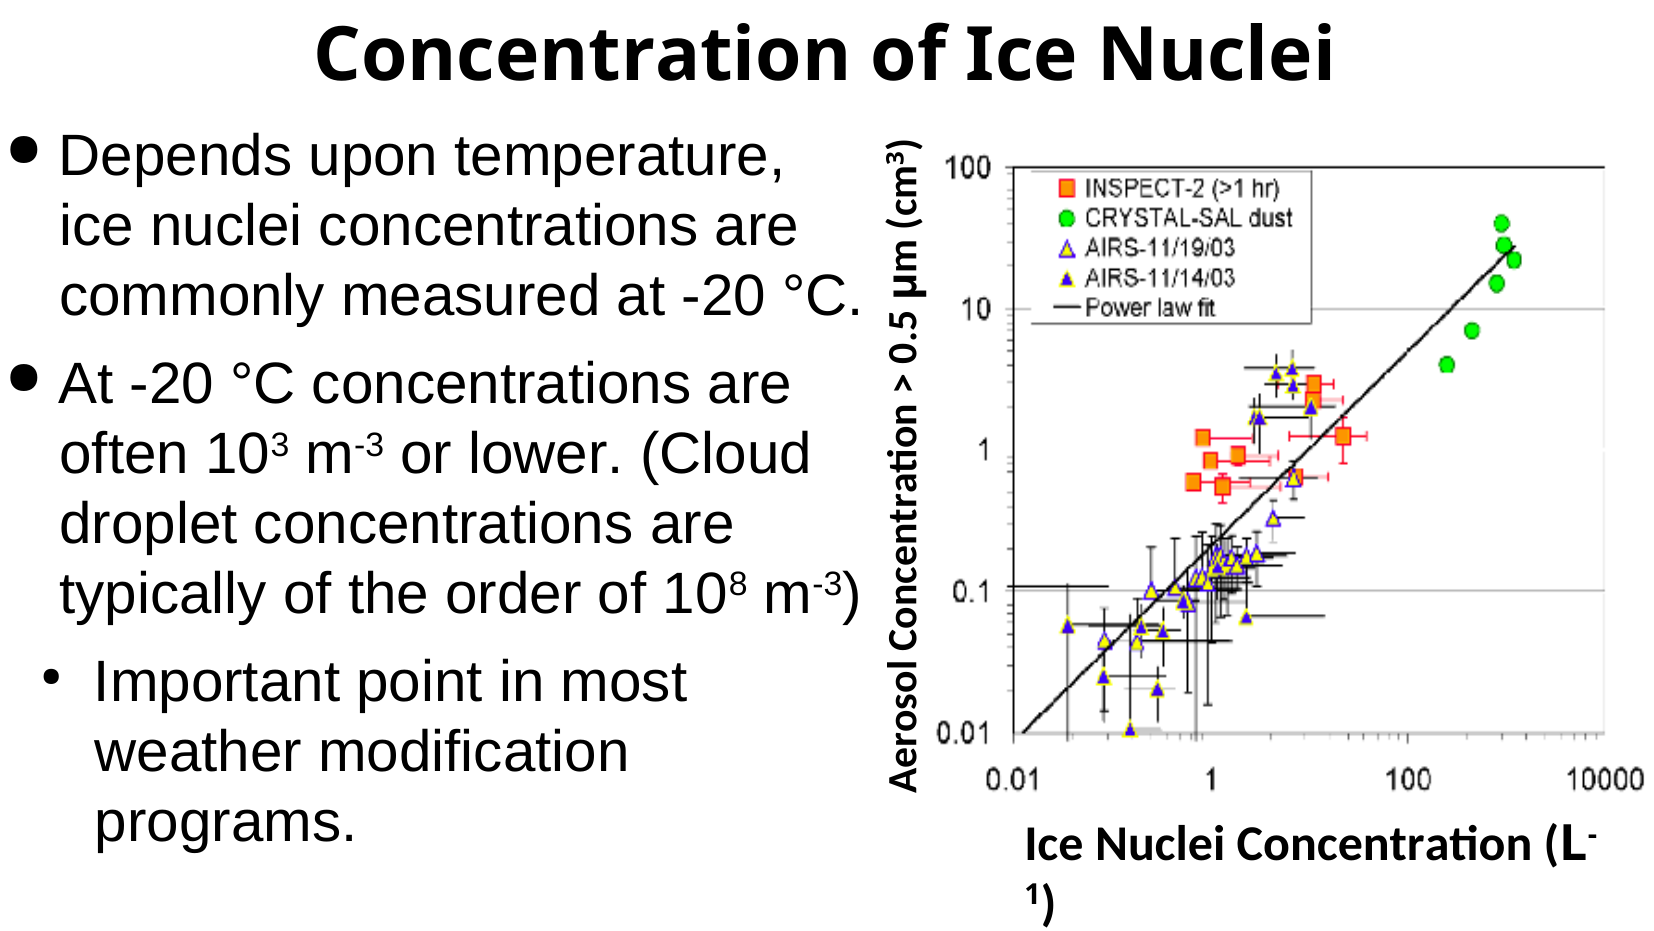

# Concentration of Ice Nuclei
 Depends upon temperature, ice nuclei concentrations are commonly measured at -20 °C.
 At -20 °C concentrations are often 103 m-3 or lower. (Cloud droplet concentrations are typically of the order of 108 m-3)
 Important point in most weather modification programs.
Aerosol Concentration > 0.5 µm (cm3)
Ice Nuclei Concentration (L-1)